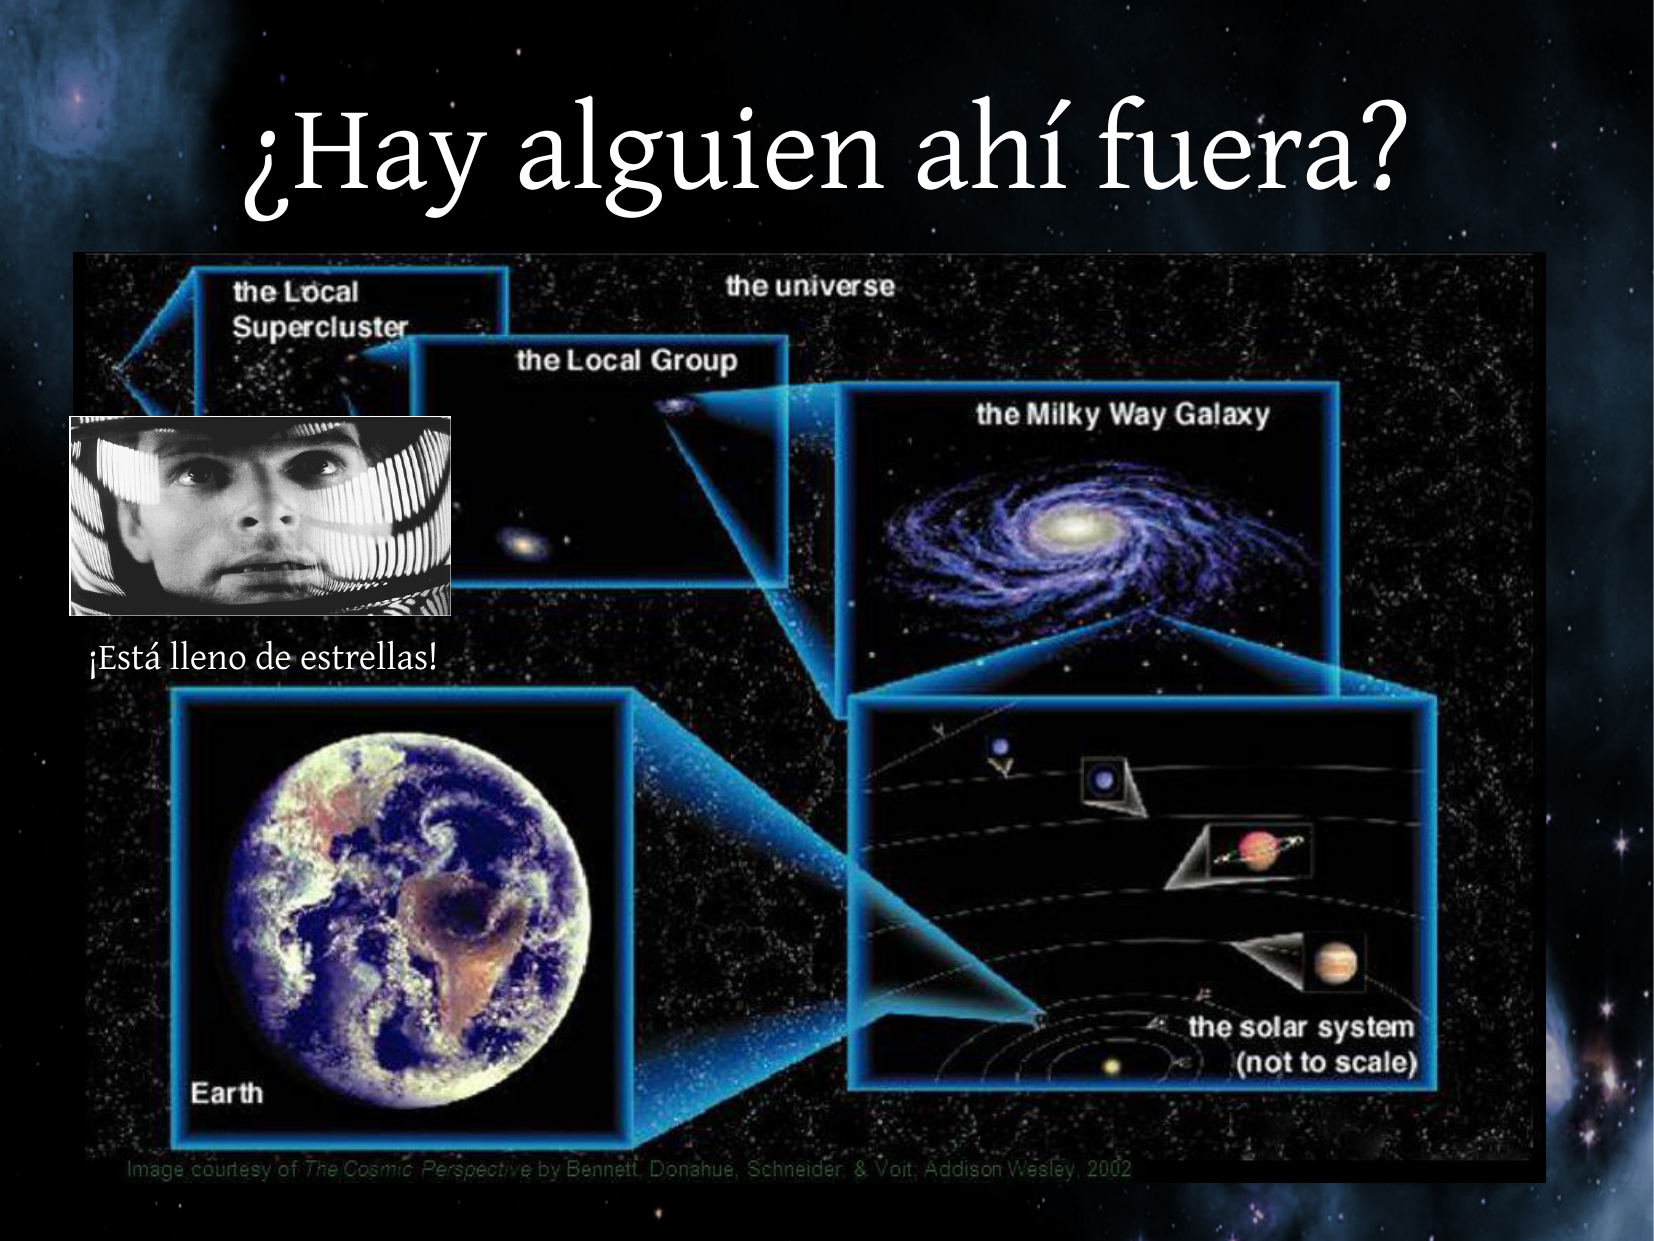

# ¿Hay alguien ahí fuera?
¡Está lleno de estrellas!